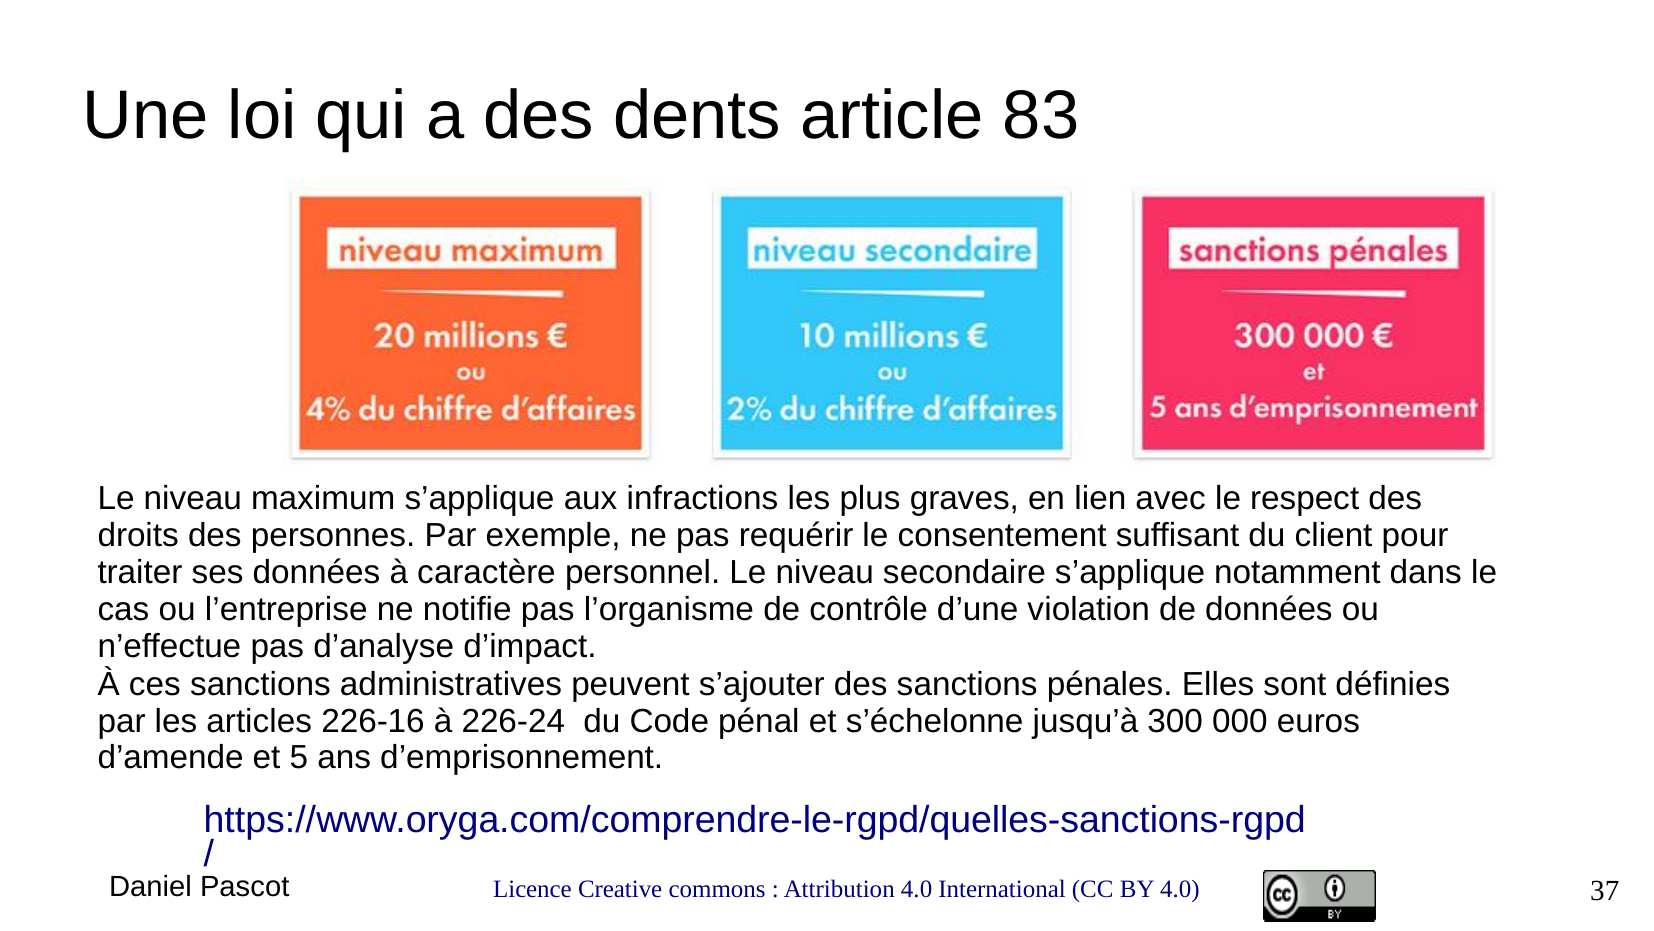

# Une loi qui a des dents article 83
Le niveau maximum s’applique aux infractions les plus graves, en lien avec le respect des droits des personnes. Par exemple, ne pas requérir le consentement suffisant du client pour traiter ses données à caractère personnel. Le niveau secondaire s’applique notamment dans le cas ou l’entreprise ne notifie pas l’organisme de contrôle d’une violation de données ou n’effectue pas d’analyse d’impact.
À ces sanctions administratives peuvent s’ajouter des sanctions pénales. Elles sont définies par les articles 226-16 à 226-24 du Code pénal et s’échelonne jusqu’à 300 000 euros d’amende et 5 ans d’emprisonnement.
https://www.oryga.com/comprendre-le-rgpd/quelles-sanctions-rgpd/
37